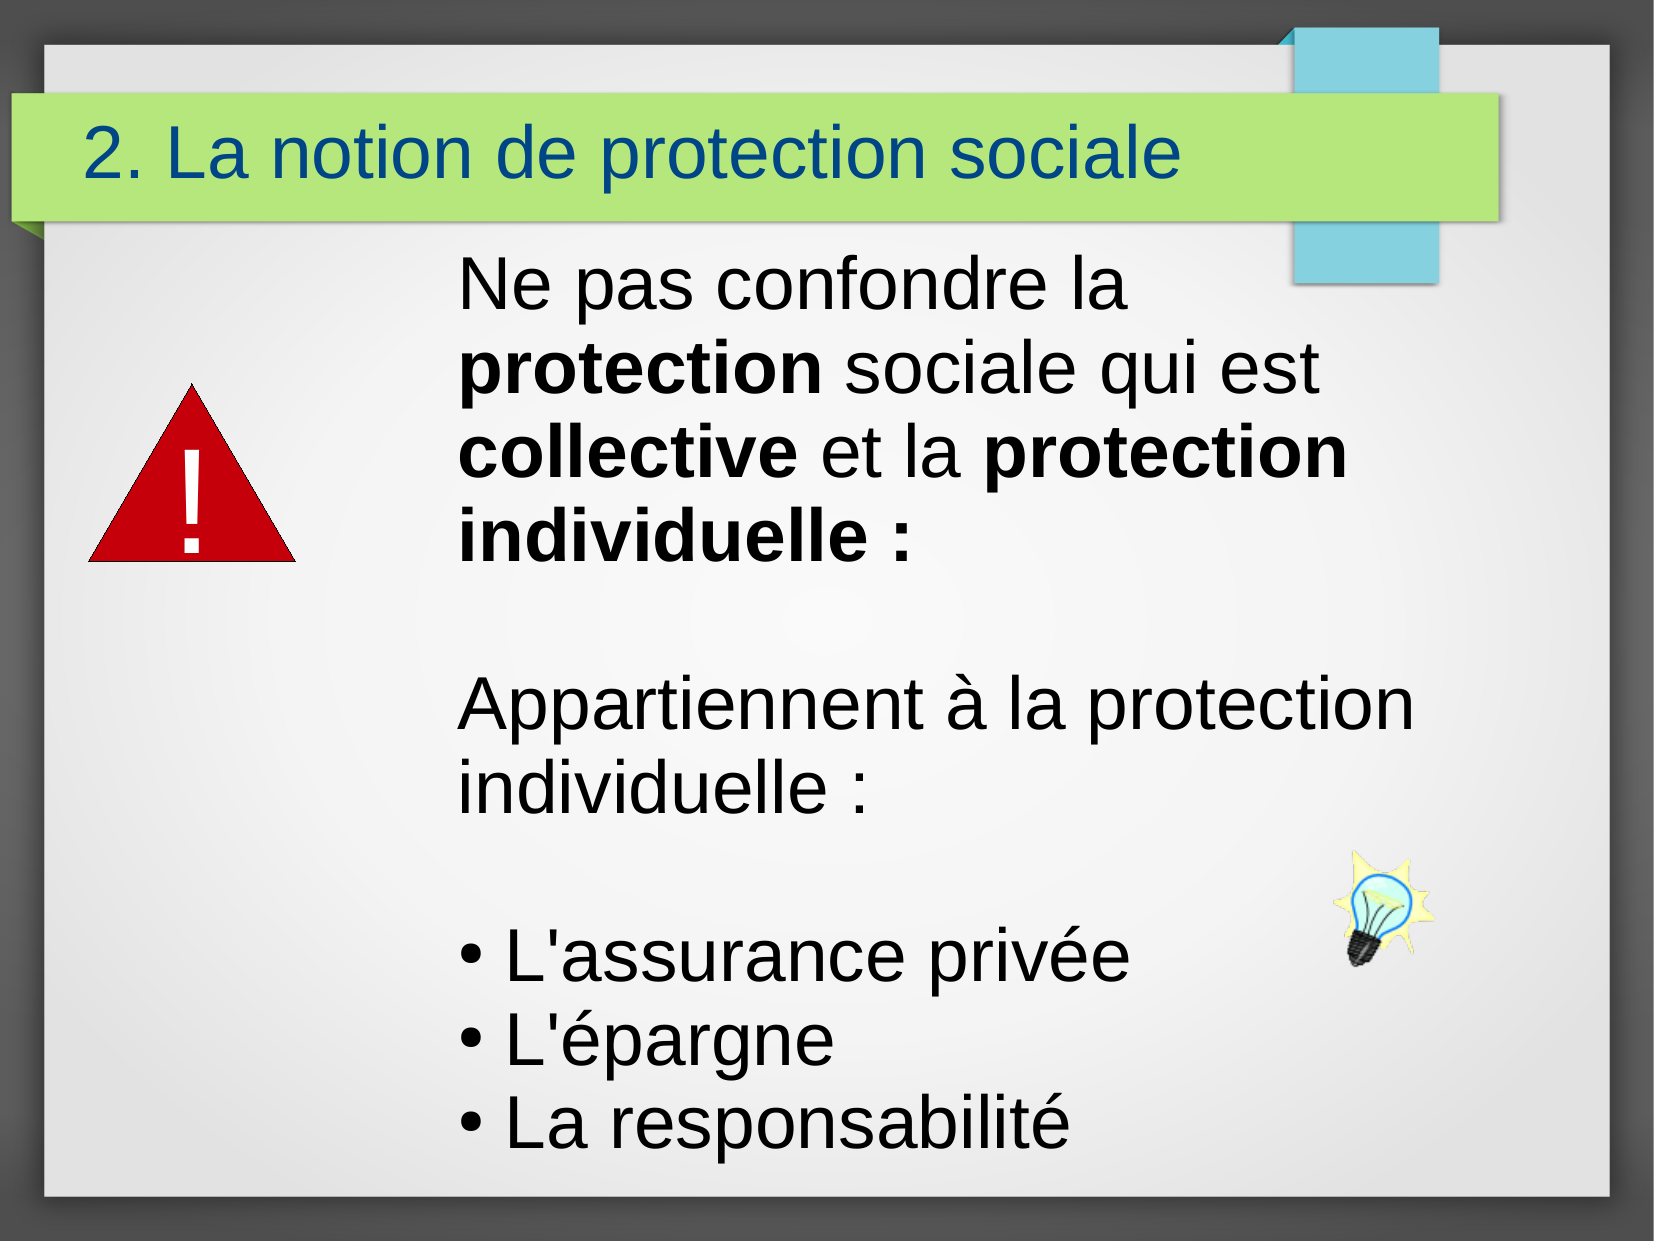

# 2. La notion de protection sociale
Ne pas confondre la protection sociale qui est collective et la protection individuelle :
Appartiennent à la protection individuelle :
 L'assurance privée
 L'épargne
 La responsabilité
!